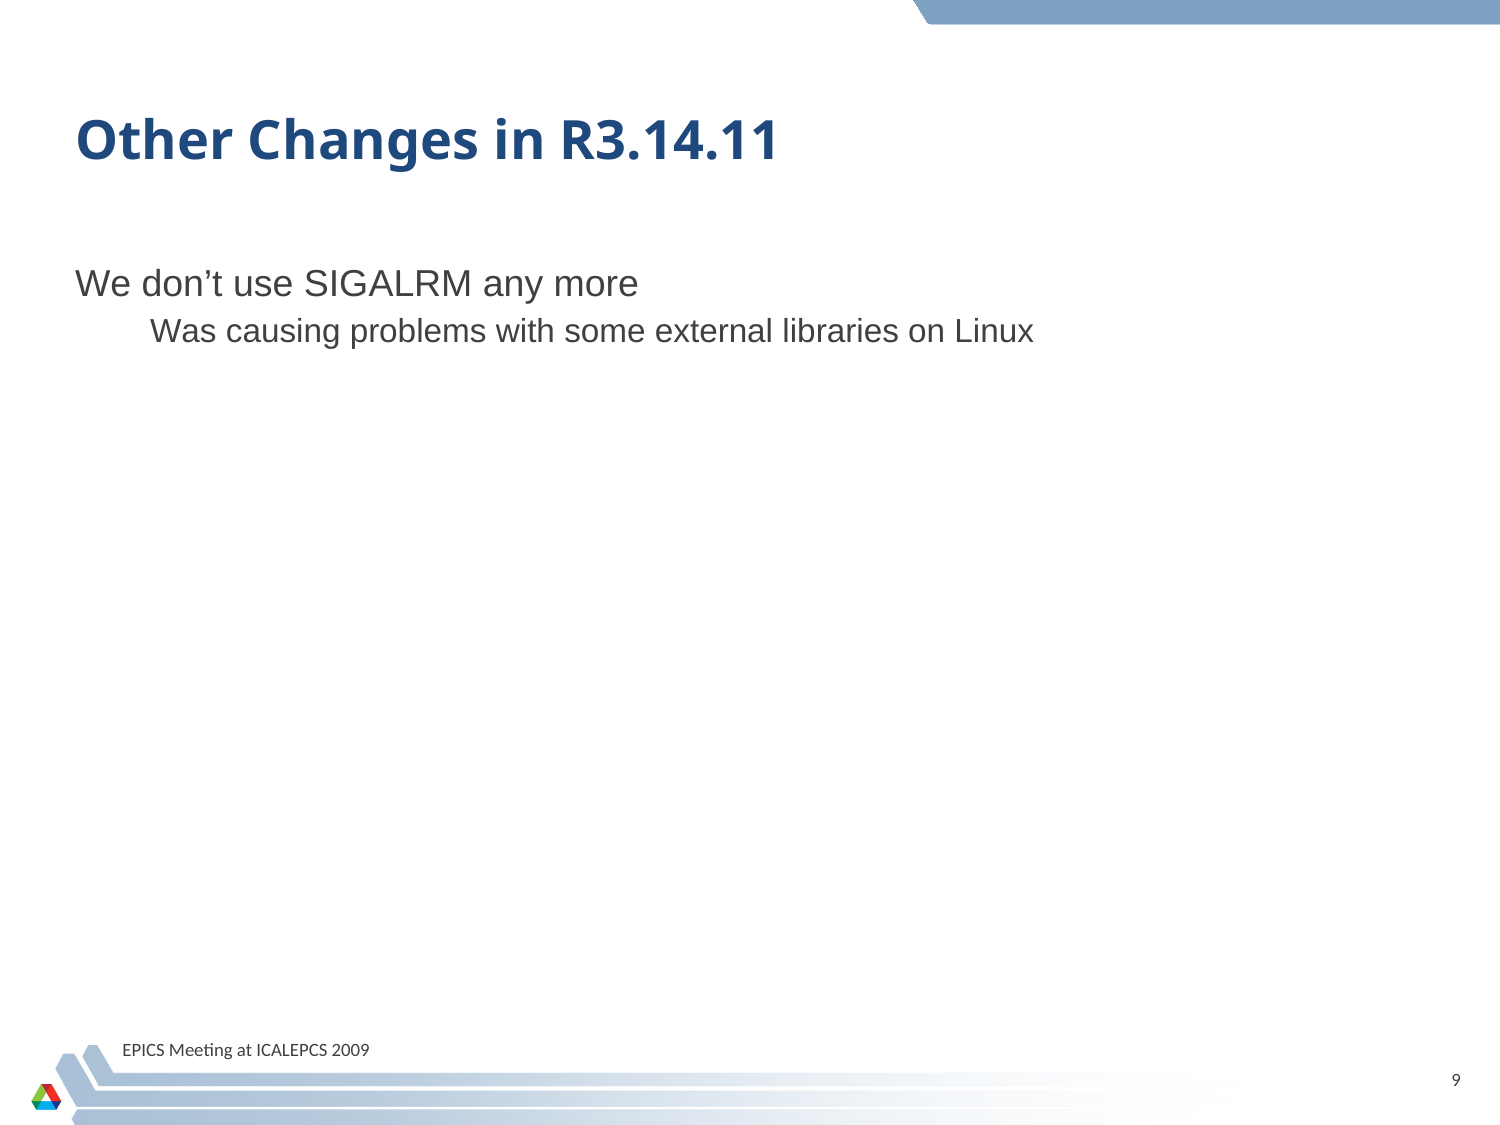

# Other Changes in R3.14.11
We don’t use SIGALRM any more
Was causing problems with some external libraries on Linux
EPICS Meeting at ICALEPCS 2009
9